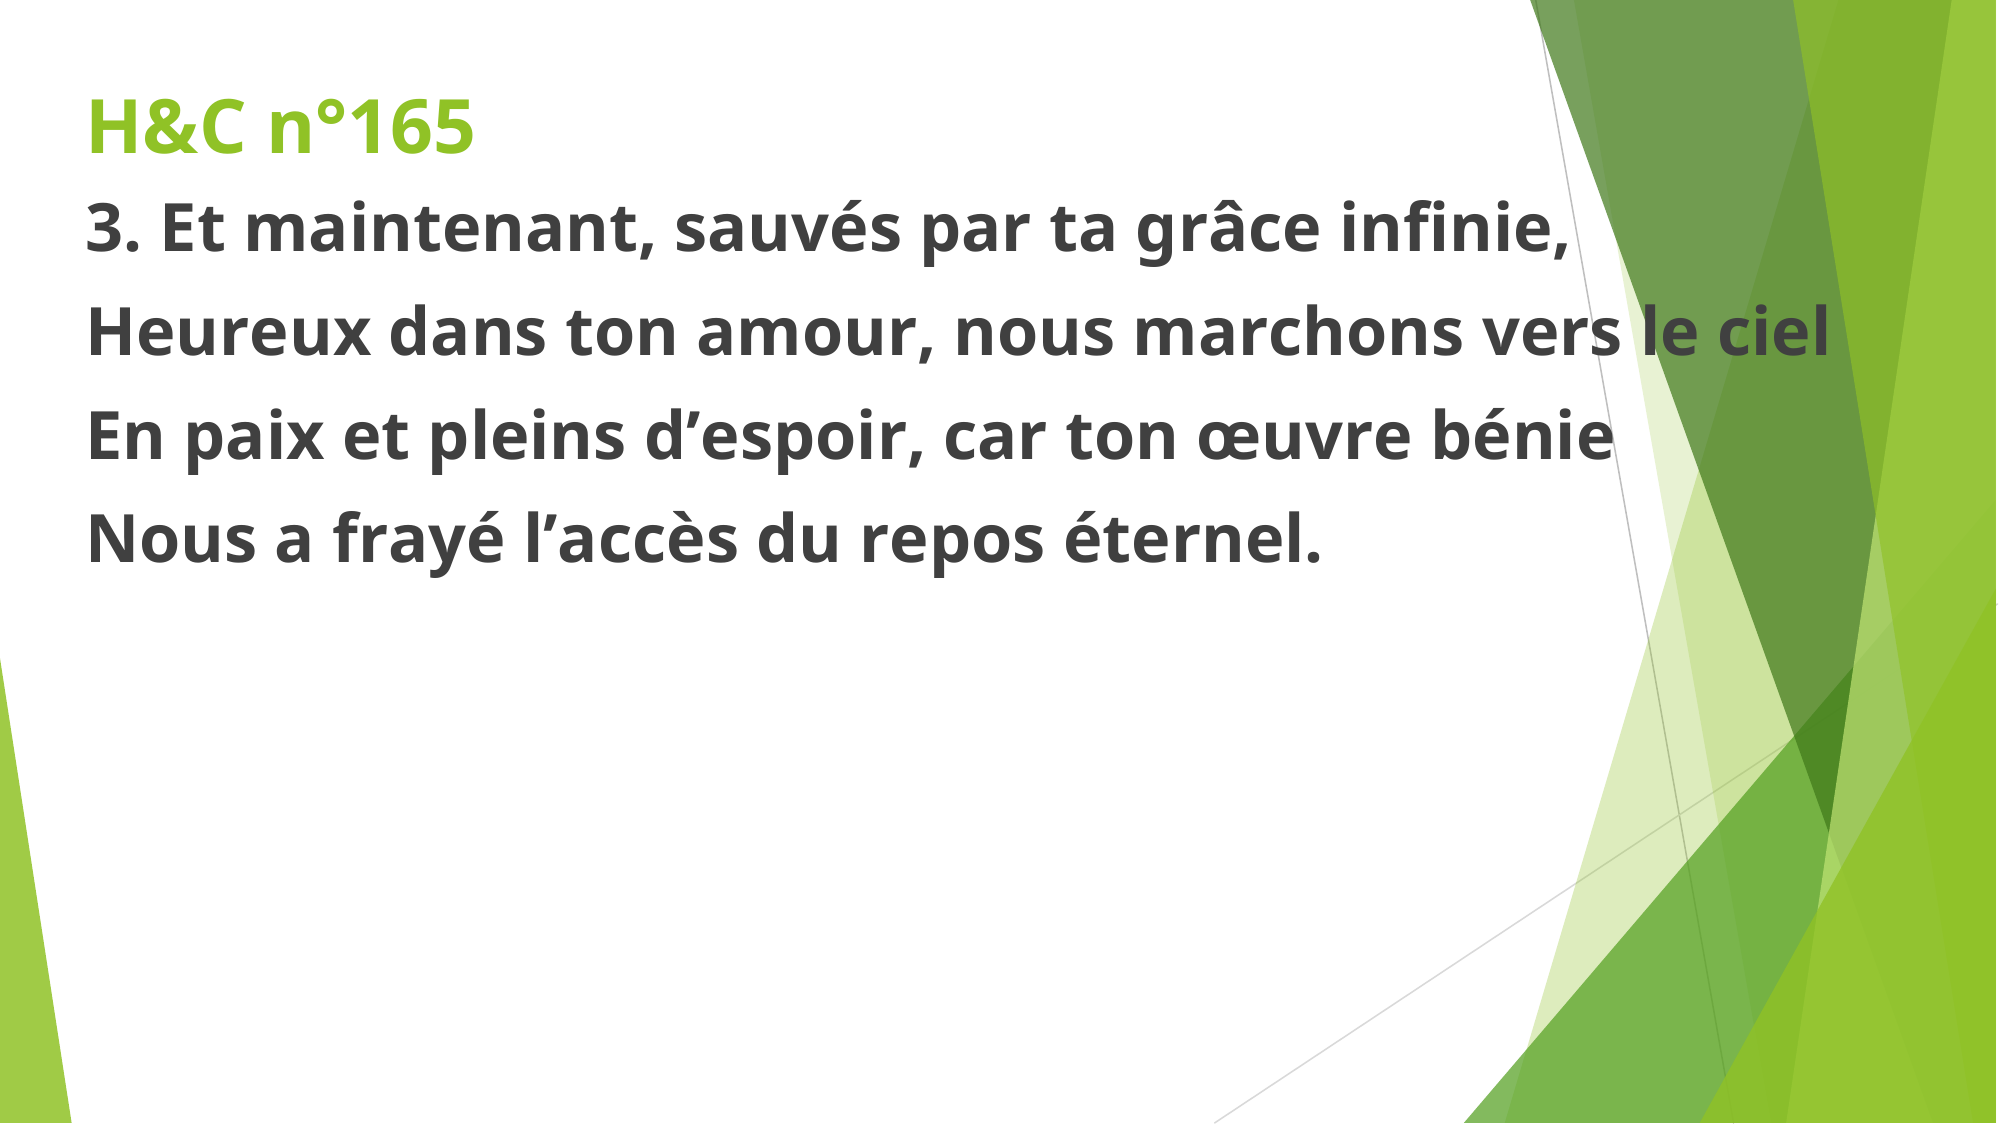

H&C n°165
3. Et maintenant, sauvés par ta grâce infinie,
Heureux dans ton amour, nous marchons vers le ciel
En paix et pleins d’espoir, car ton œuvre bénie
Nous a frayé l’accès du repos éternel.